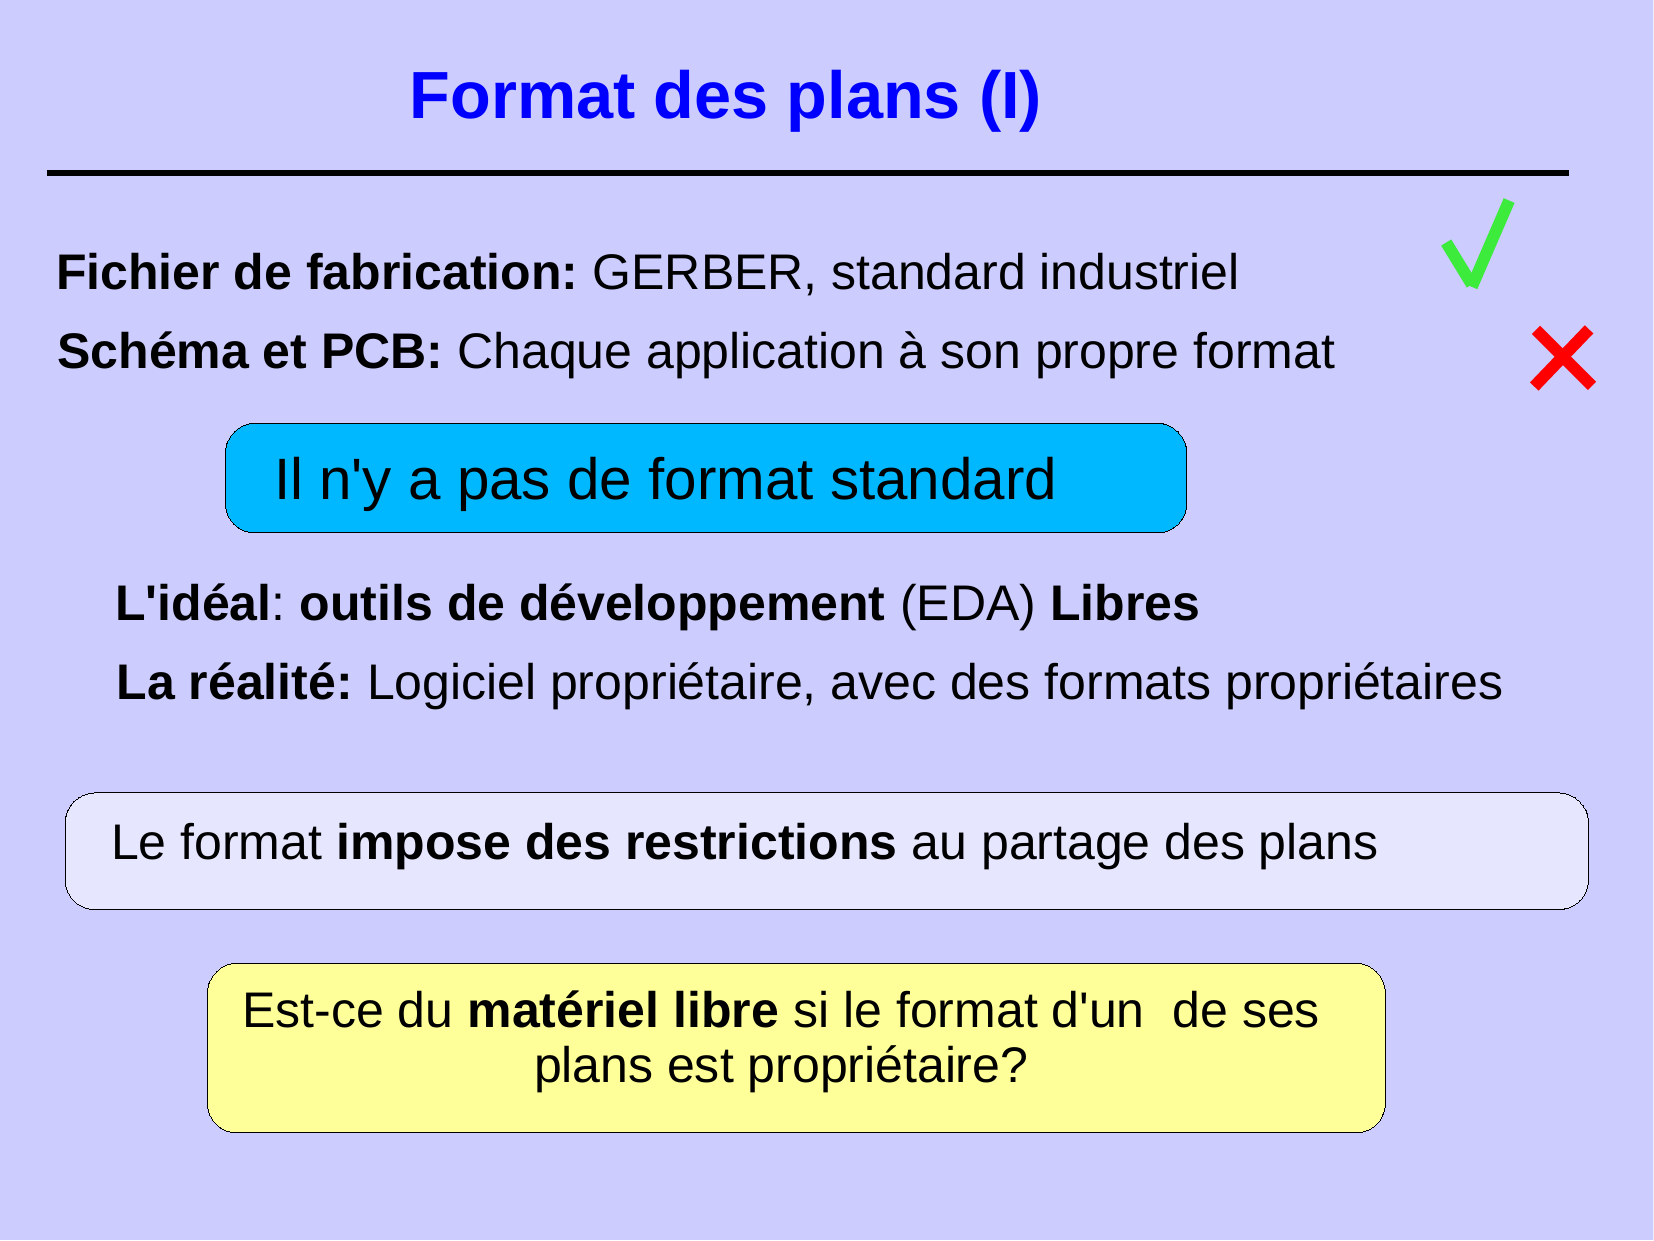

# Format des plans (I)
 Fichier de fabrication: GERBER, standard industriel
 Schéma et PCB: Chaque application à son propre format
Il n'y a pas de format standard
 L'idéal: outils de développement (EDA) Libres
 La réalité: Logiciel propriétaire, avec des formats propriétaires
Le format impose des restrictions au partage des plans
Est-ce du matériel libre si le format d'un de ses plans est propriétaire?